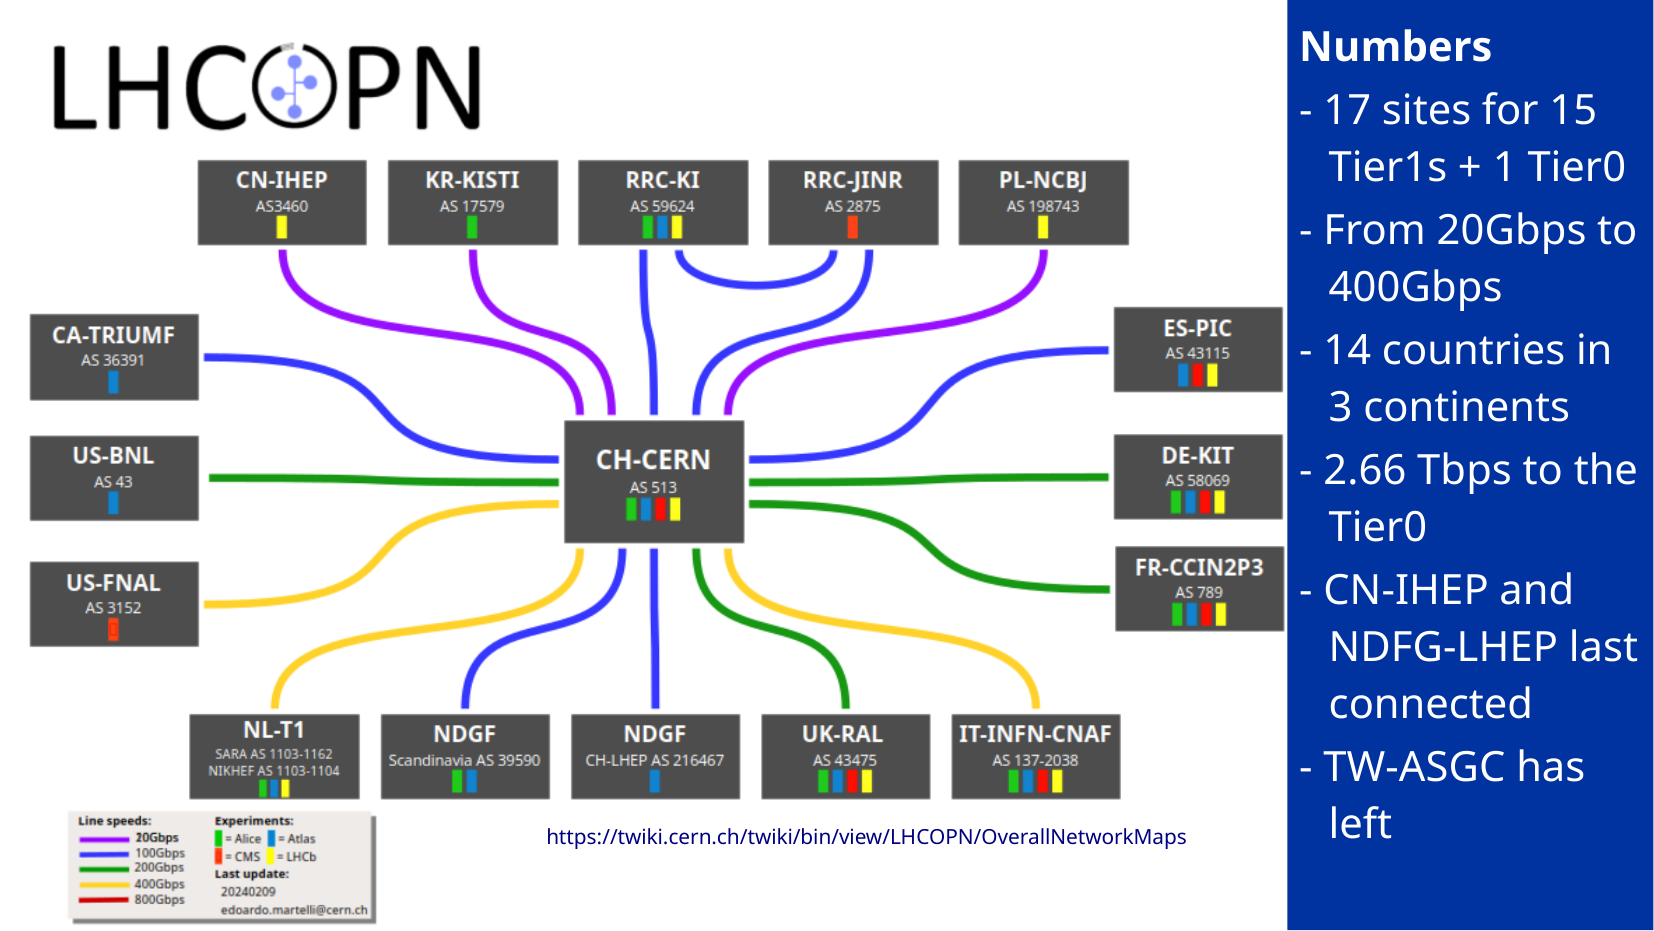

# Numbers
- 17 sites for 15 Tier1s + 1 Tier0
- From 20Gbps to 400Gbps
- 14 countries in 3 continents
- 2.66 Tbps to the Tier0
- CN-IHEP and NDFG-LHEP last connected
- TW-ASGC has left
https://twiki.cern.ch/twiki/bin/view/LHCOPN/OverallNetworkMaps